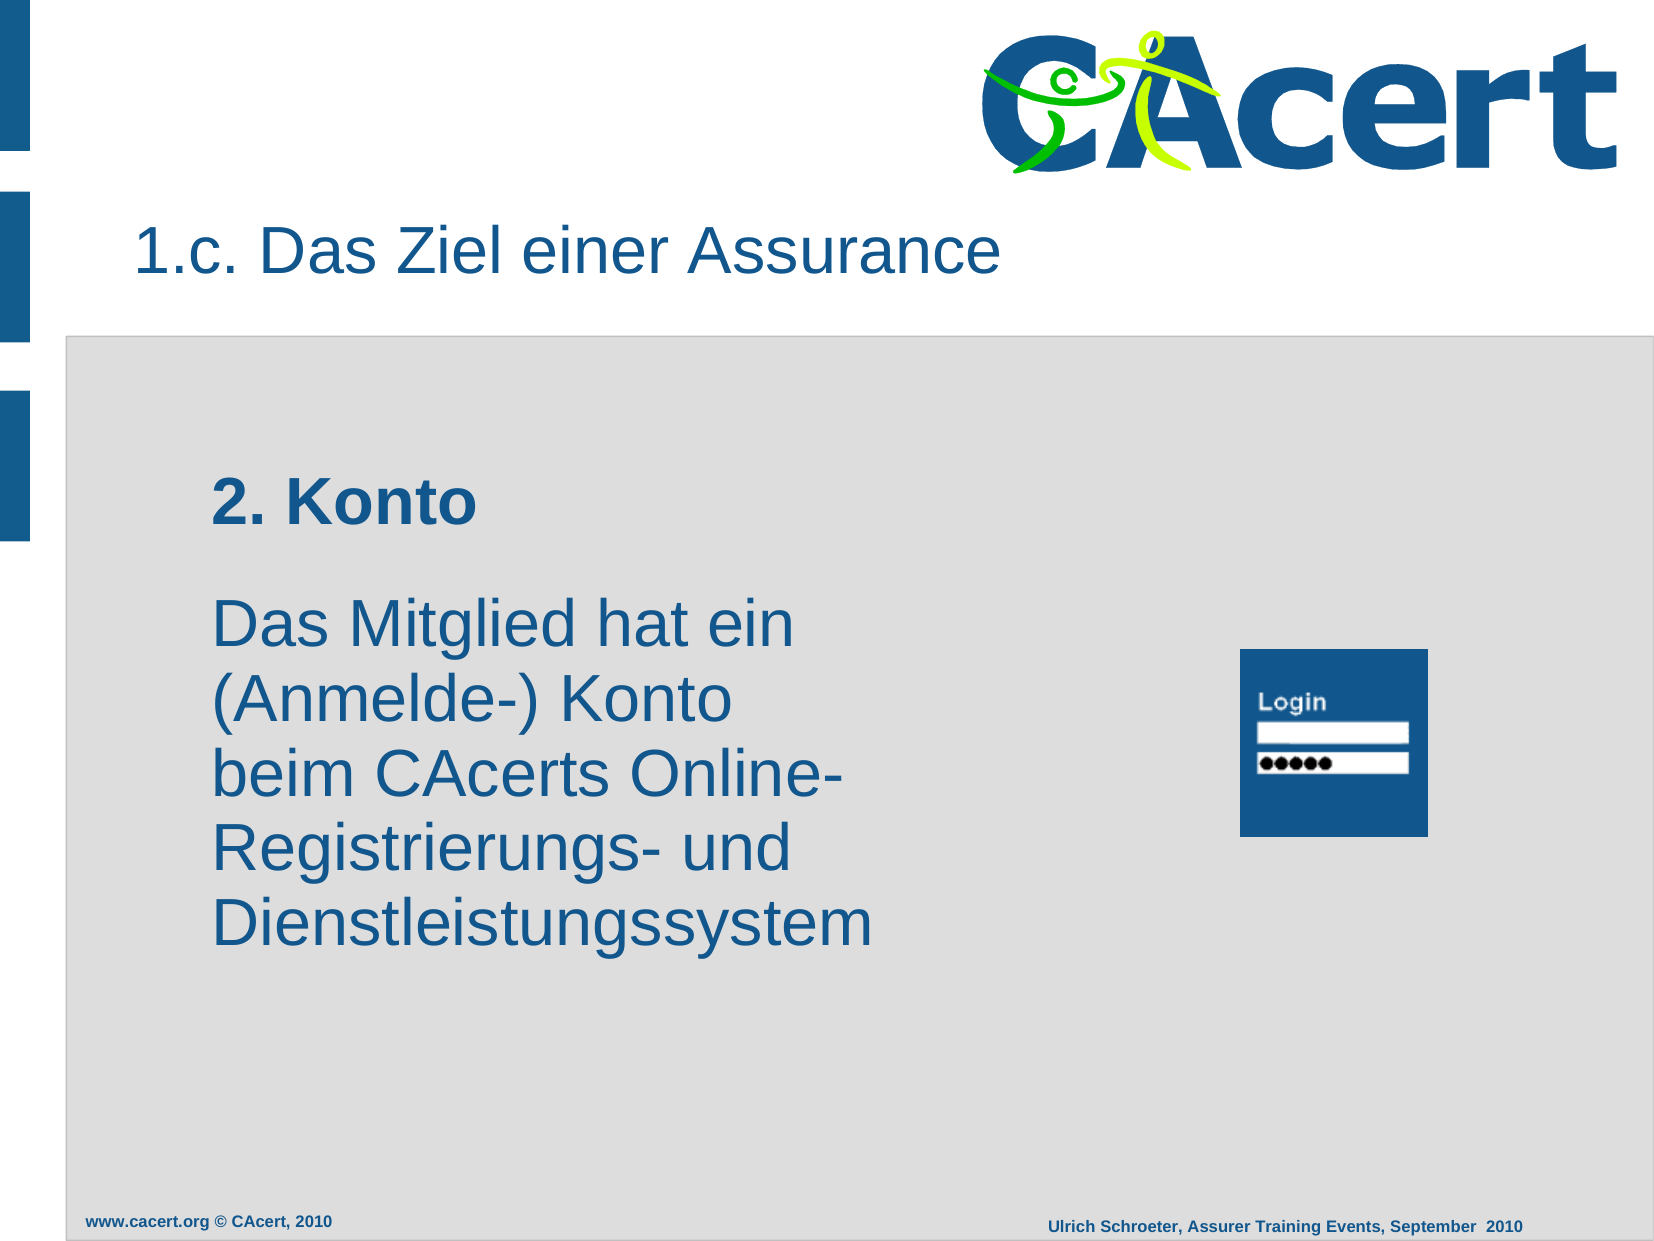

1.c. Das Ziel einer Assurance
2. Konto
Das Mitglied hat ein
(Anmelde-) Konto
beim CAcerts Online-
Registrierungs- und
Dienstleistungssystem